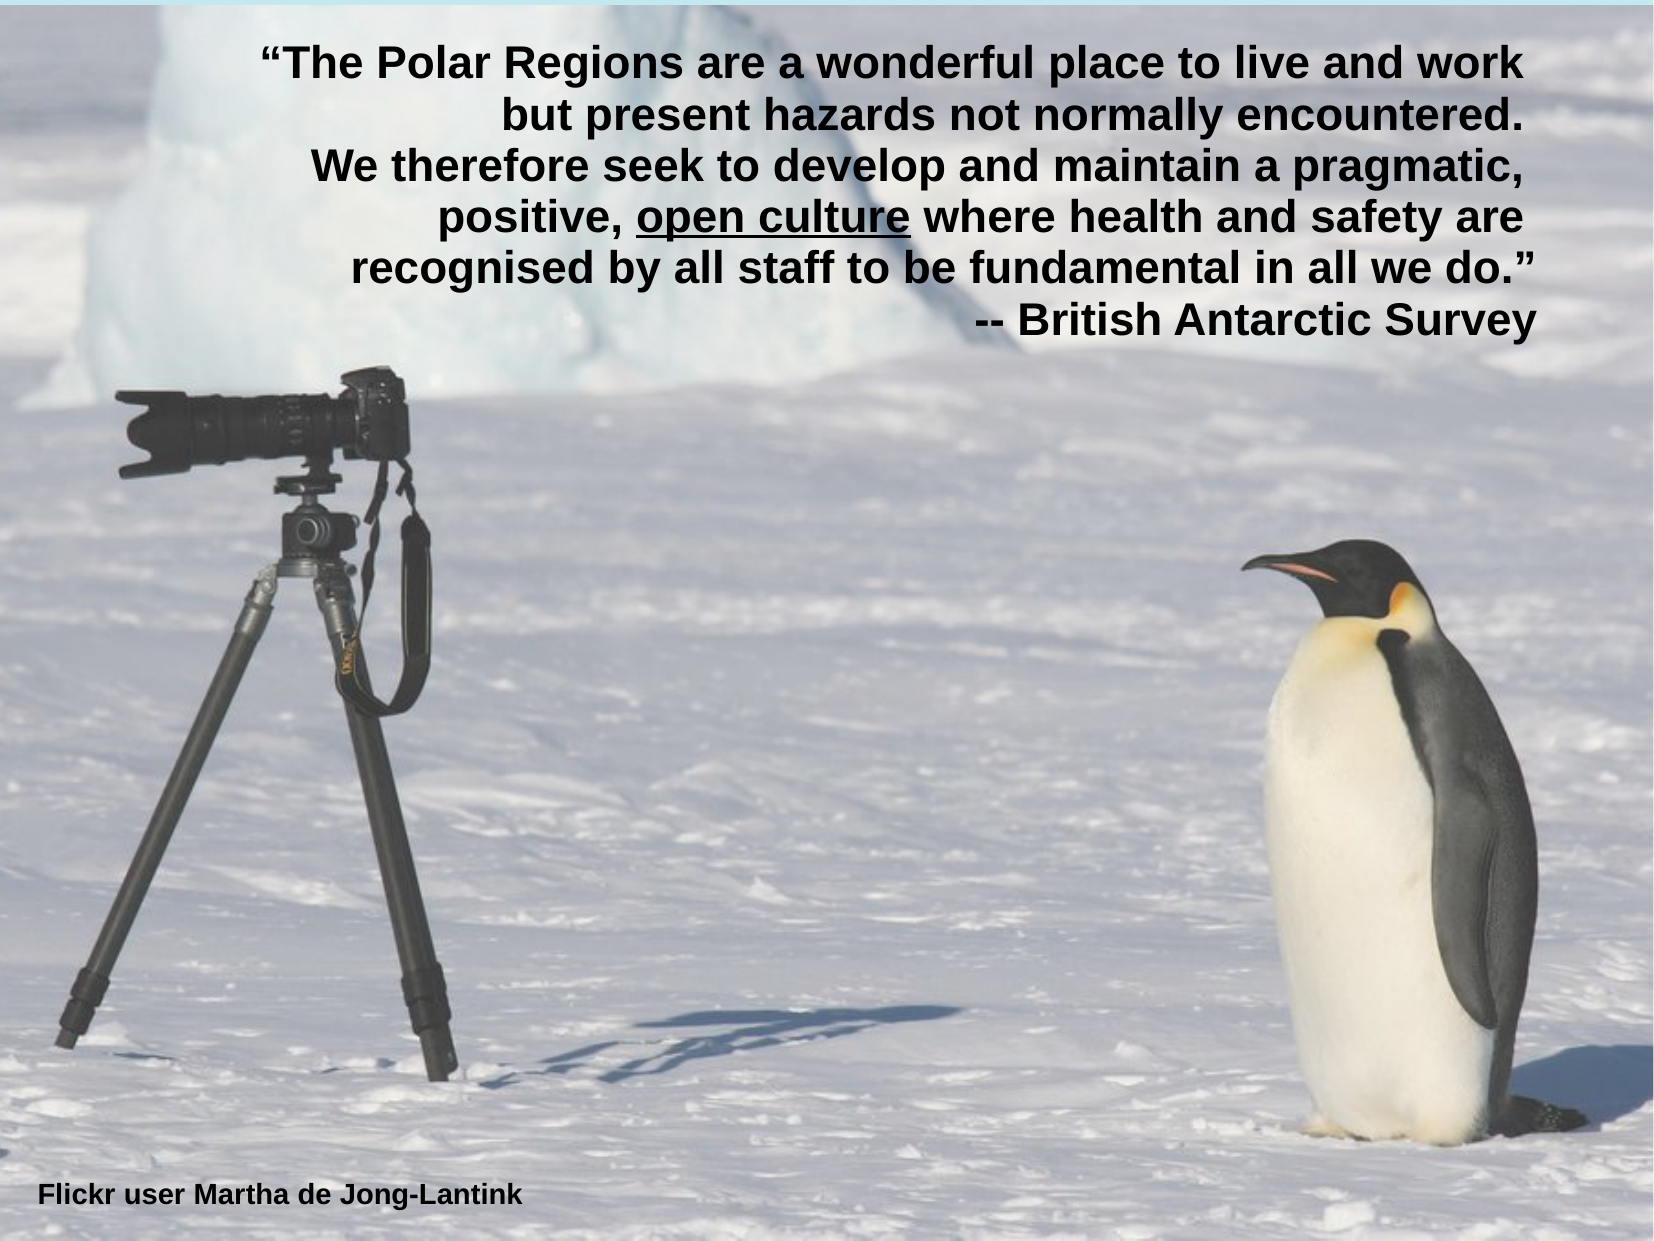

“The Polar Regions are a wonderful place to live and work
but present hazards not normally encountered.
We therefore seek to develop and maintain a pragmatic,
positive, open culture where health and safety are
recognised by all staff to be fundamental in all we do.”
-- British Antarctic Survey
Flickr user Martha de Jong-Lantink
# Introduce Red Hat
ANTARCTICA